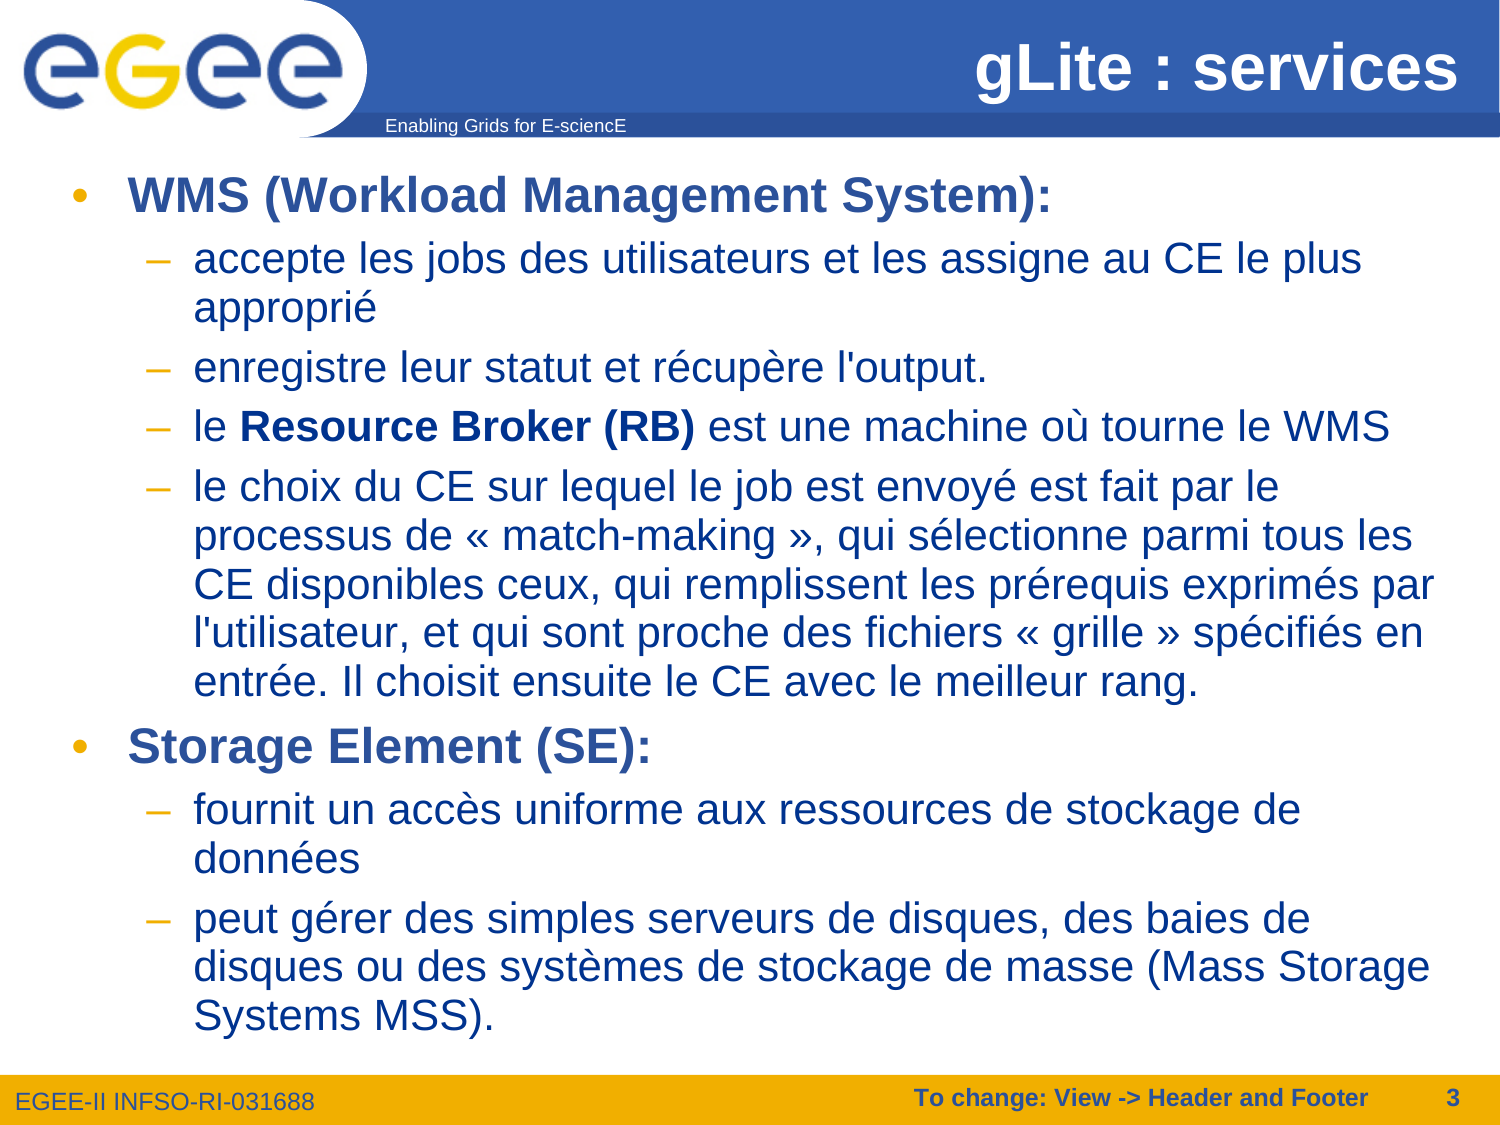

# gLite : services
WMS (Workload Management System):
accepte les jobs des utilisateurs et les assigne au CE le plus approprié
enregistre leur statut et récupère l'output.
le Resource Broker (RB) est une machine où tourne le WMS
le choix du CE sur lequel le job est envoyé est fait par le processus de « match-making », qui sélectionne parmi tous les CE disponibles ceux, qui remplissent les prérequis exprimés par l'utilisateur, et qui sont proche des fichiers « grille » spécifiés en entrée. Il choisit ensuite le CE avec le meilleur rang.
Storage Element (SE):
fournit un accès uniforme aux ressources de stockage de données
peut gérer des simples serveurs de disques, des baies de disques ou des systèmes de stockage de masse (Mass Storage Systems MSS).
To change: View -> Header and Footer
3